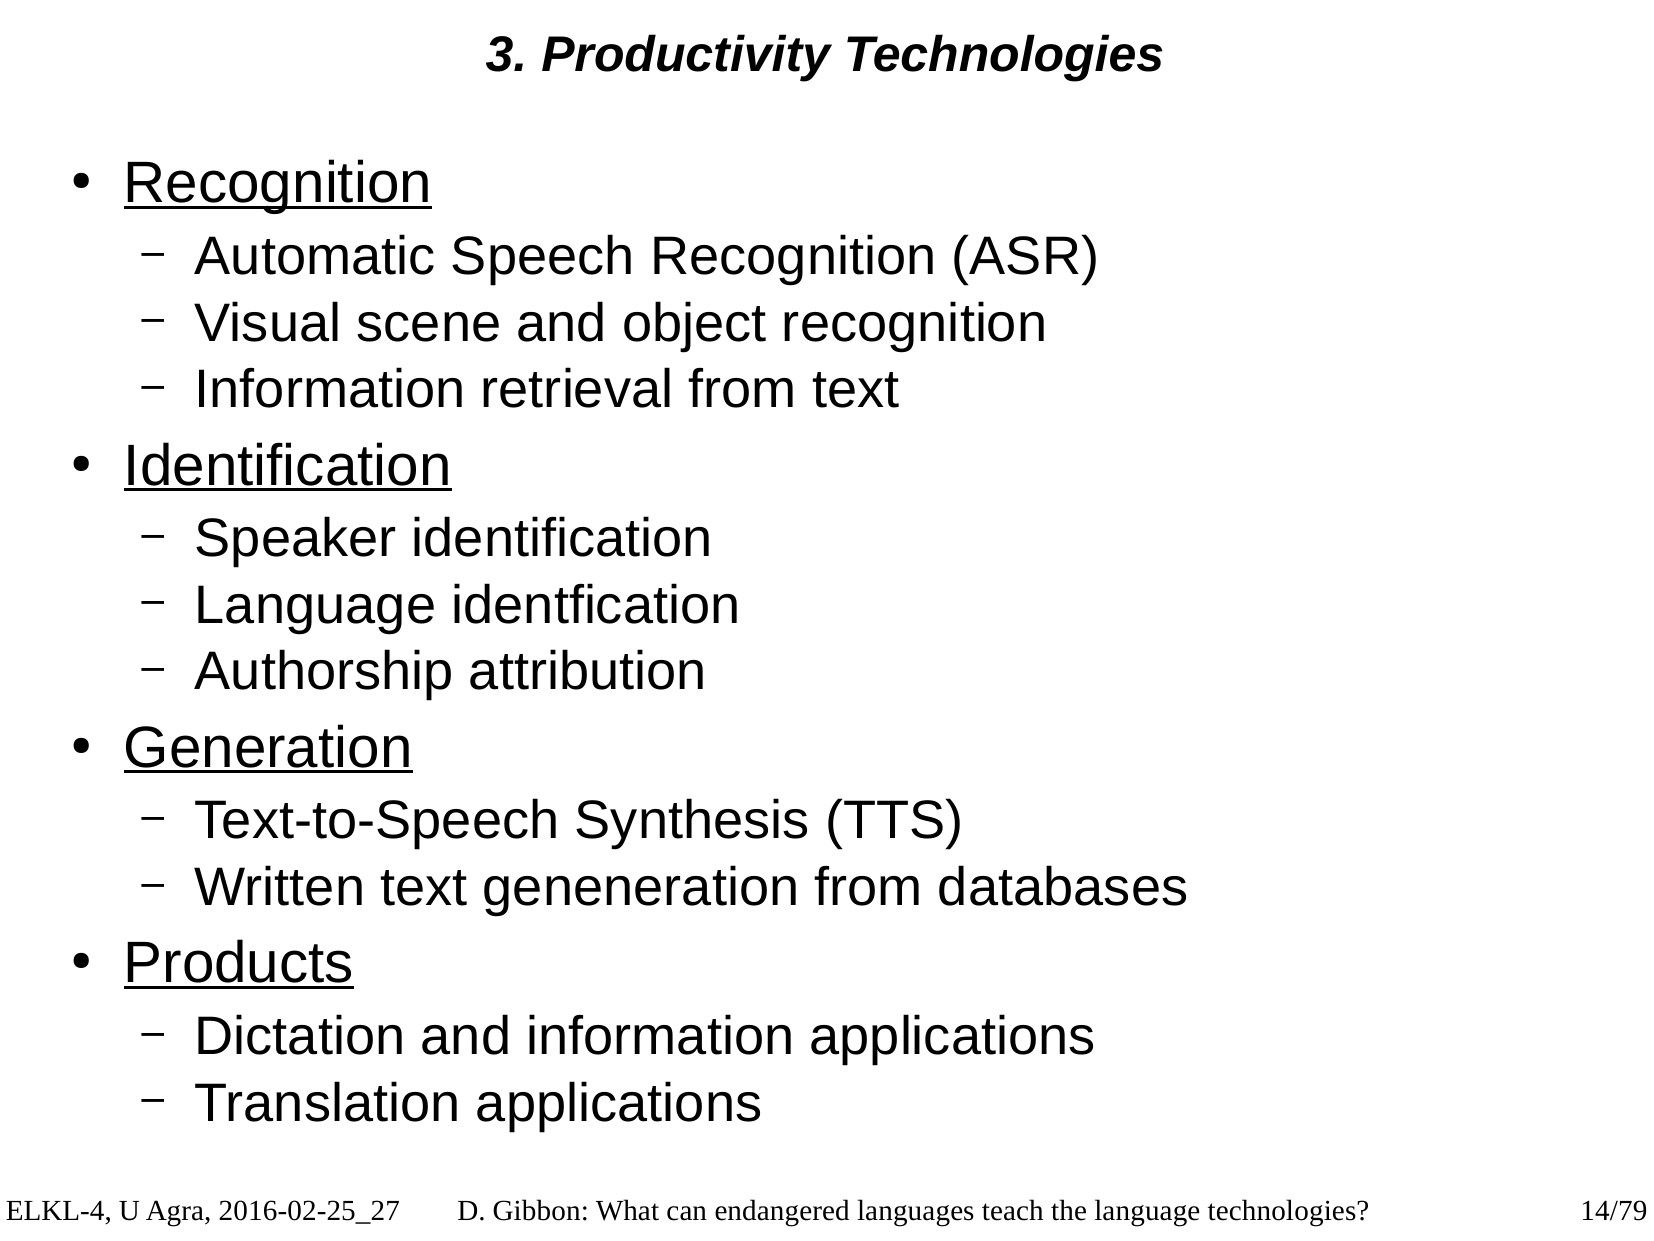

# 3. Productivity Technologies
Recognition
Automatic Speech Recognition (ASR)
Visual scene and object recognition
Information retrieval from text
Identification
Speaker identification
Language identfication
Authorship attribution
Generation
Text-to-Speech Synthesis (TTS)
Written text geneneration from databases
Products
Dictation and information applications
Translation applications
ELKL-4, U Agra, 2016-02-25_27
D. Gibbon: What can endangered languages teach the language technologies?
14